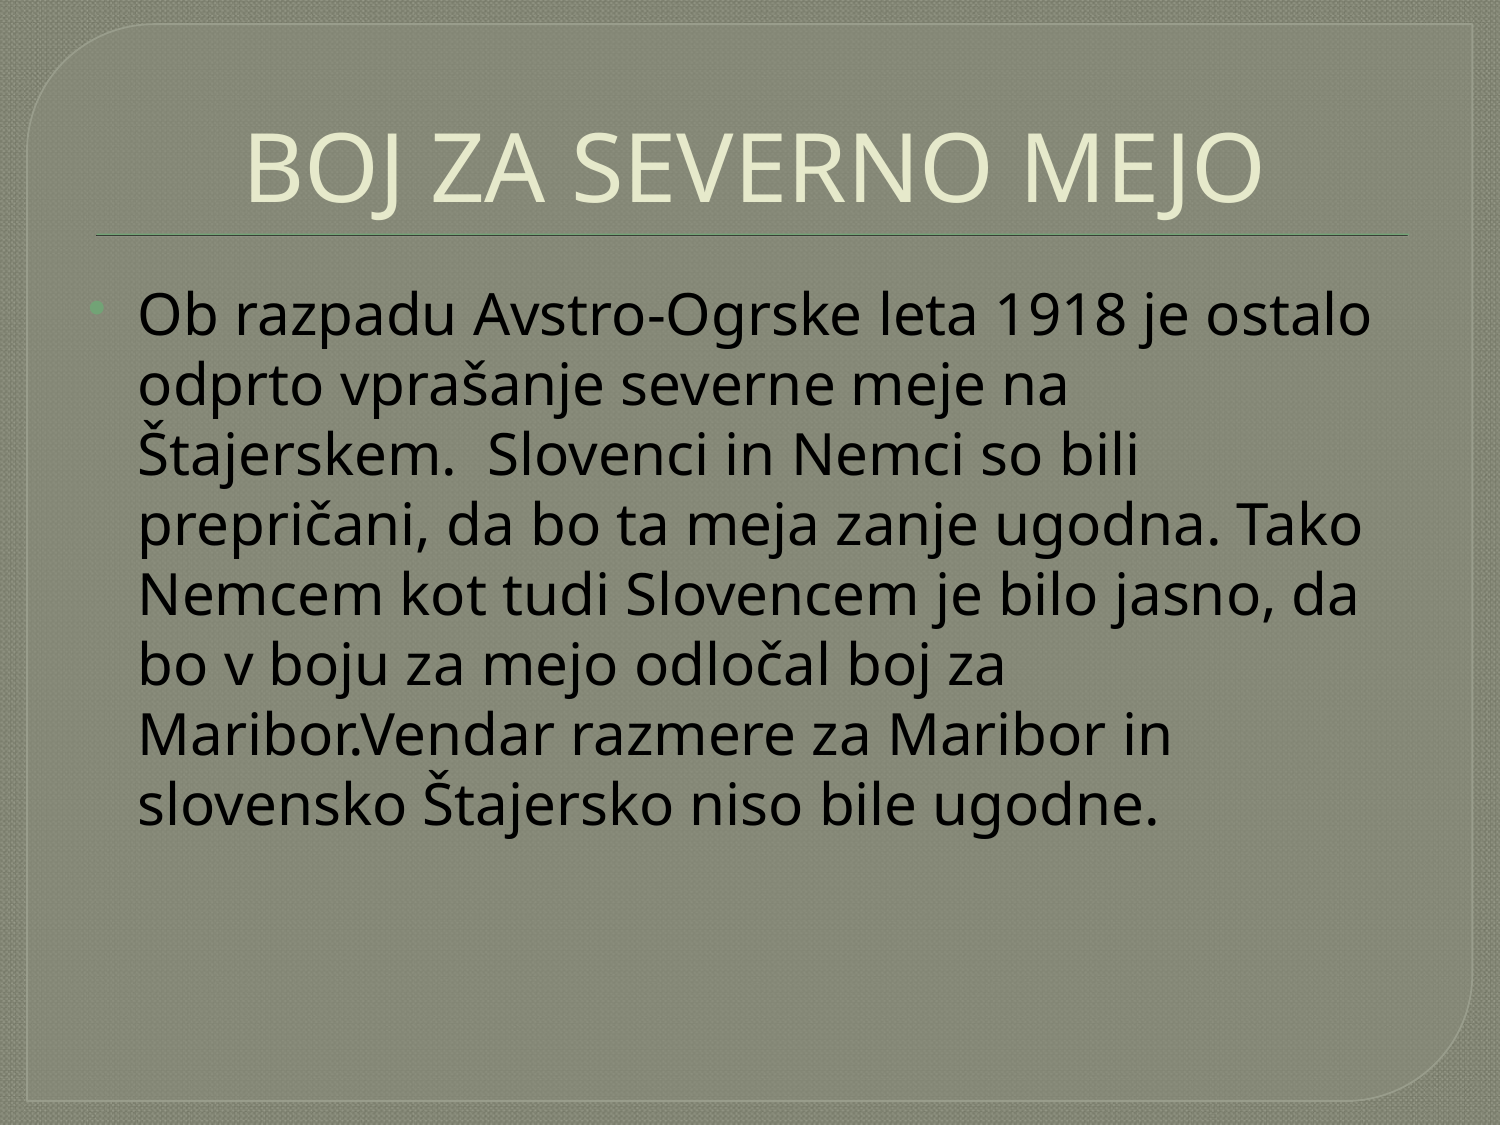

# BOJ ZA SEVERNO MEJO
Ob razpadu Avstro-Ogrske leta 1918 je ostalo odprto vprašanje severne meje na Štajerskem.  Slovenci in Nemci so bili prepričani, da bo ta meja zanje ugodna. Tako Nemcem kot tudi Slovencem je bilo jasno, da bo v boju za mejo odločal boj za Maribor.Vendar razmere za Maribor in slovensko Štajersko niso bile ugodne.